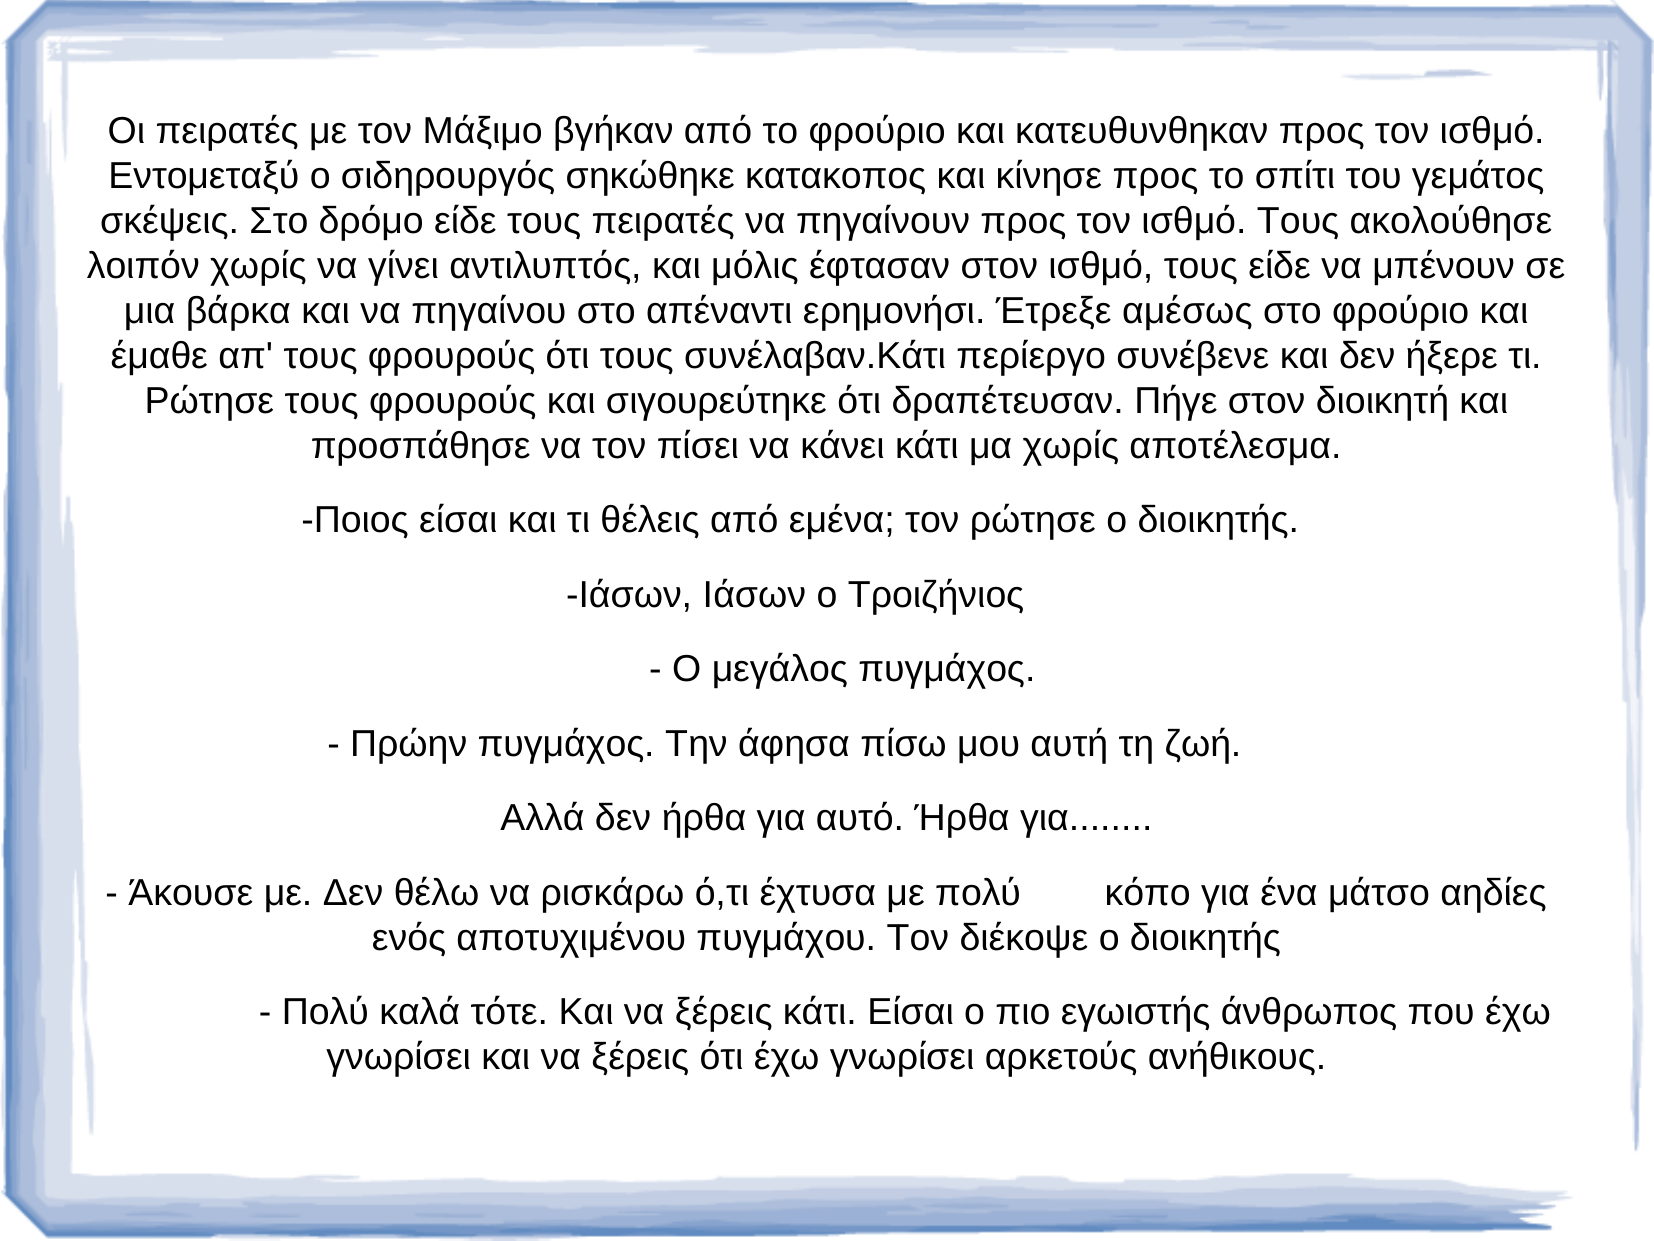

# Οι πειρατές με τον Μάξιμο βγήκαν από το φρούριο και κατευθυνθηκαν προς τον ισθμό. Εντομεταξύ ο σιδηρουργός σηκώθηκε κατακοπος και κίνησε προς το σπίτι του γεμάτος σκέψεις. Στο δρόμο είδε τους πειρατές να πηγαίνουν προς τον ισθμό. Τους ακολούθησε λοιπόν χωρίς να γίνει αντιλυπτός, και μόλις έφτασαν στον ισθμό, τους είδε να μπένουν σε μια βάρκα και να πηγαίνου στο απέναντι ερημονήσι. Έτρεξε αμέσως στο φρούριο και έμαθε απ' τους φρουρούς ότι τους συνέλαβαν.Κάτι περίεργο συνέβενε και δεν ήξερε τι. Ρώτησε τους φρουρούς και σιγουρεύτηκε ότι δραπέτευσαν. Πήγε στον διοικητή και προσπάθησε να τον πίσει να κάνει κάτι μα χωρίς αποτέλεσμα.
-Ποιος είσαι και τι θέλεις από εμένα; τον ρώτησε ο διοικητής.
-Ιάσων, Ιάσων ο Τροιζήνιος
 - Ο μεγάλος πυγμάχος.
- Πρώην πυγμάχος. Την άφησα πίσω μου αυτή τη ζωή.
Αλλά δεν ήρθα για αυτό. Ήρθα για........
- Άκουσε με. Δεν θέλω να ρισκάρω ό,τι έχτυσα με πολύ κόπο για ένα μάτσο αηδίες ενός αποτυχιμένου πυγμάχου. Τον διέκοψε ο διοικητής
 - Πολύ καλά τότε. Και να ξέρεις κάτι. Είσαι ο πιο εγωιστής άνθρωπος που έχω γνωρίσει και να ξέρεις ότι έχω γνωρίσει αρκετούς ανήθικους.